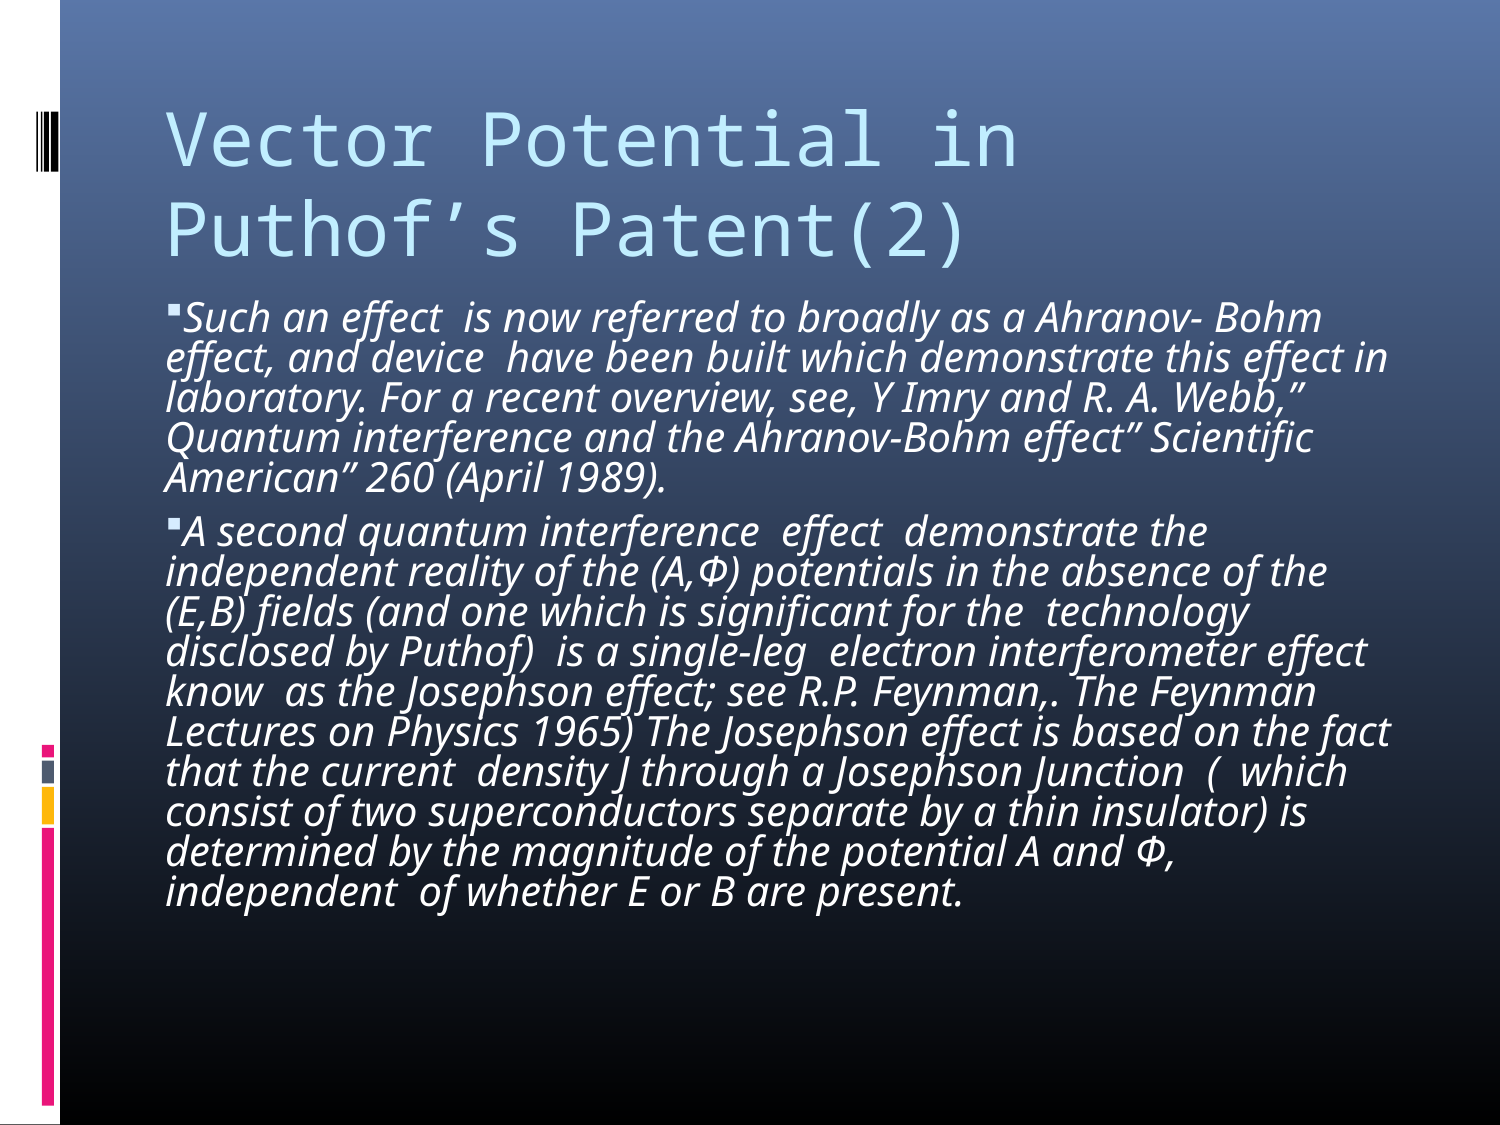

Vector Potential in Puthof’s Patent(2)
Such an effect is now referred to broadly as a Ahranov- Bohm effect, and device have been built which demonstrate this effect in laboratory. For a recent overview, see, Y Imry and R. A. Webb,” Quantum interference and the Ahranov-Bohm effect” Scientific American” 260 (April 1989).
A second quantum interference effect demonstrate the independent reality of the (A,Φ) potentials in the absence of the (E,B) fields (and one which is significant for the technology disclosed by Puthof) is a single-leg electron interferometer effect know as the Josephson effect; see R.P. Feynman,. The Feynman Lectures on Physics 1965) The Josephson effect is based on the fact that the current density J through a Josephson Junction ( which consist of two superconductors separate by a thin insulator) is determined by the magnitude of the potential A and Φ, independent of whether E or B are present.